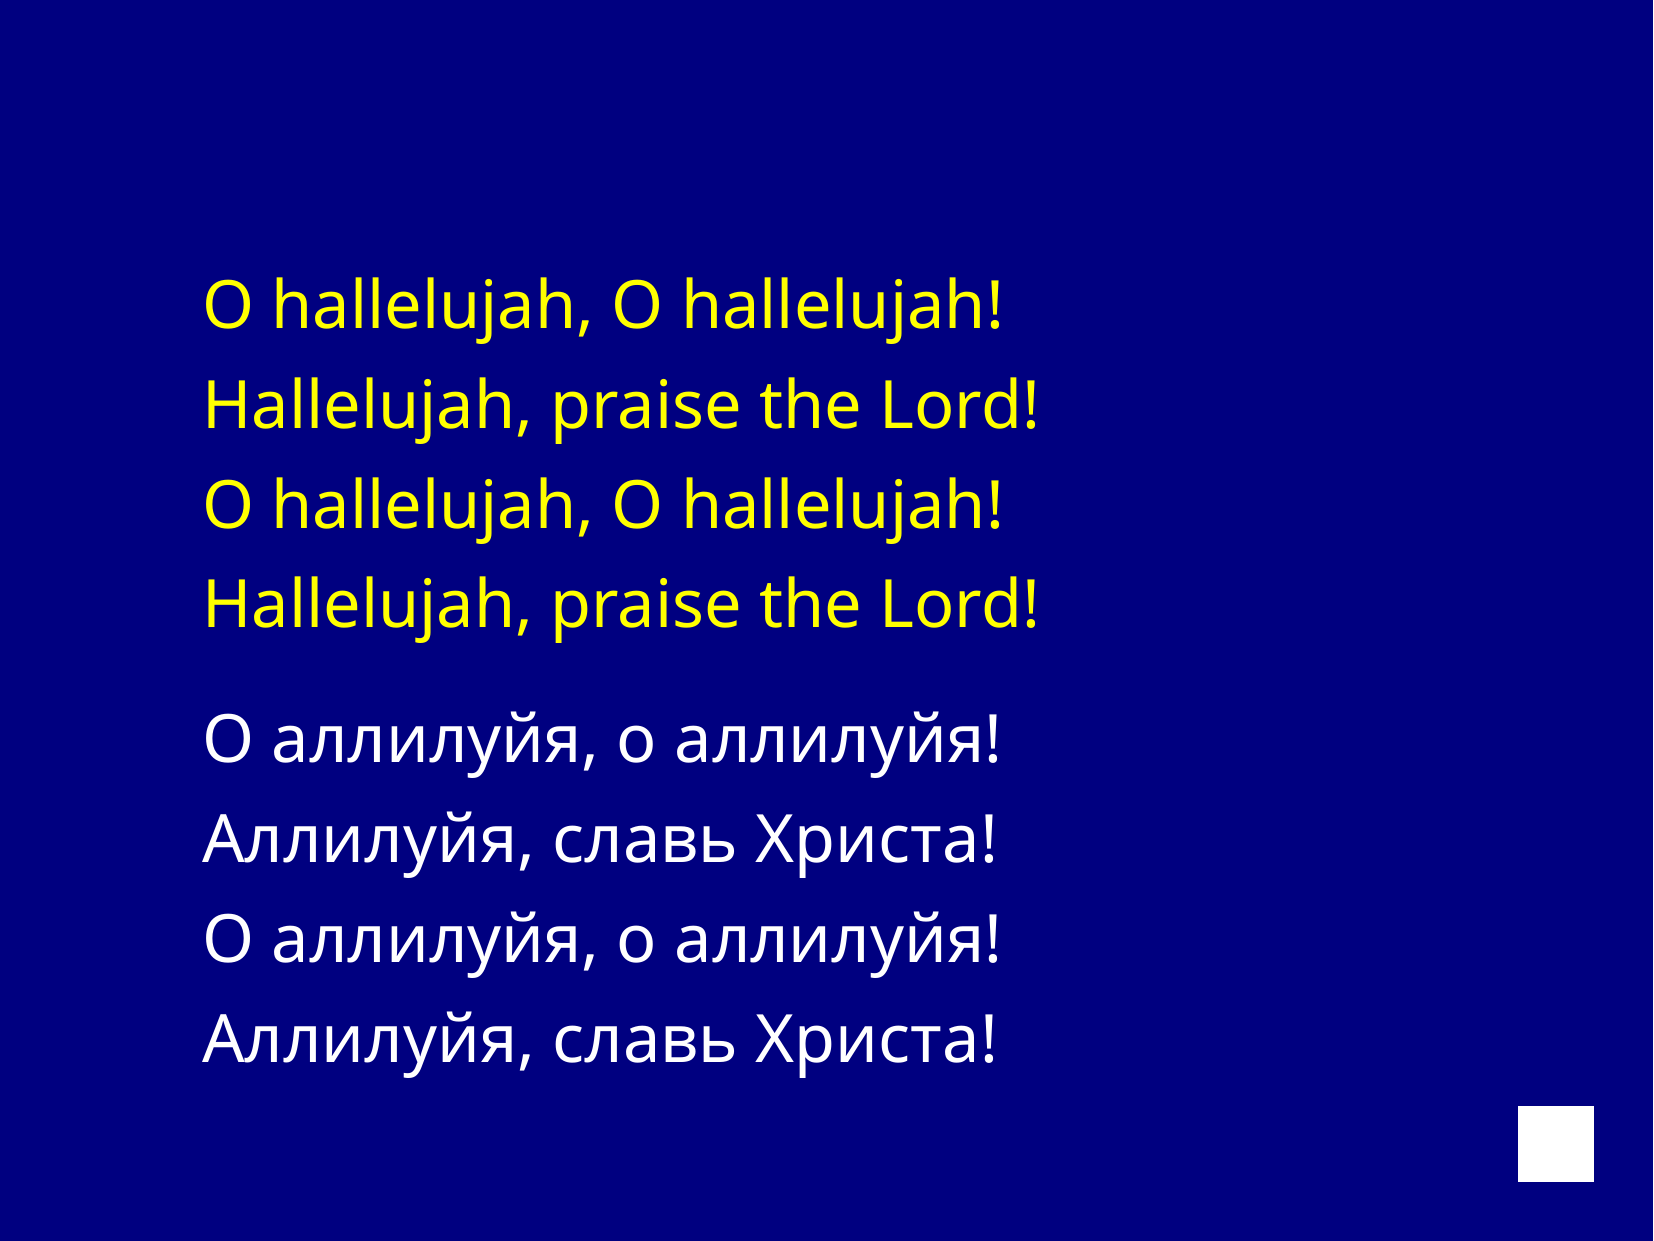

O hallelujah, O hallelujah!
	Hallelujah, praise the Lord!
	O hallelujah, O hallelujah!
	Hallelujah, praise the Lord!
	О аллилуйя, о аллилуйя!
	Аллилуйя, славь Христа!
	О аллилуйя, о аллилуйя!
	Аллилуйя, славь Христа!